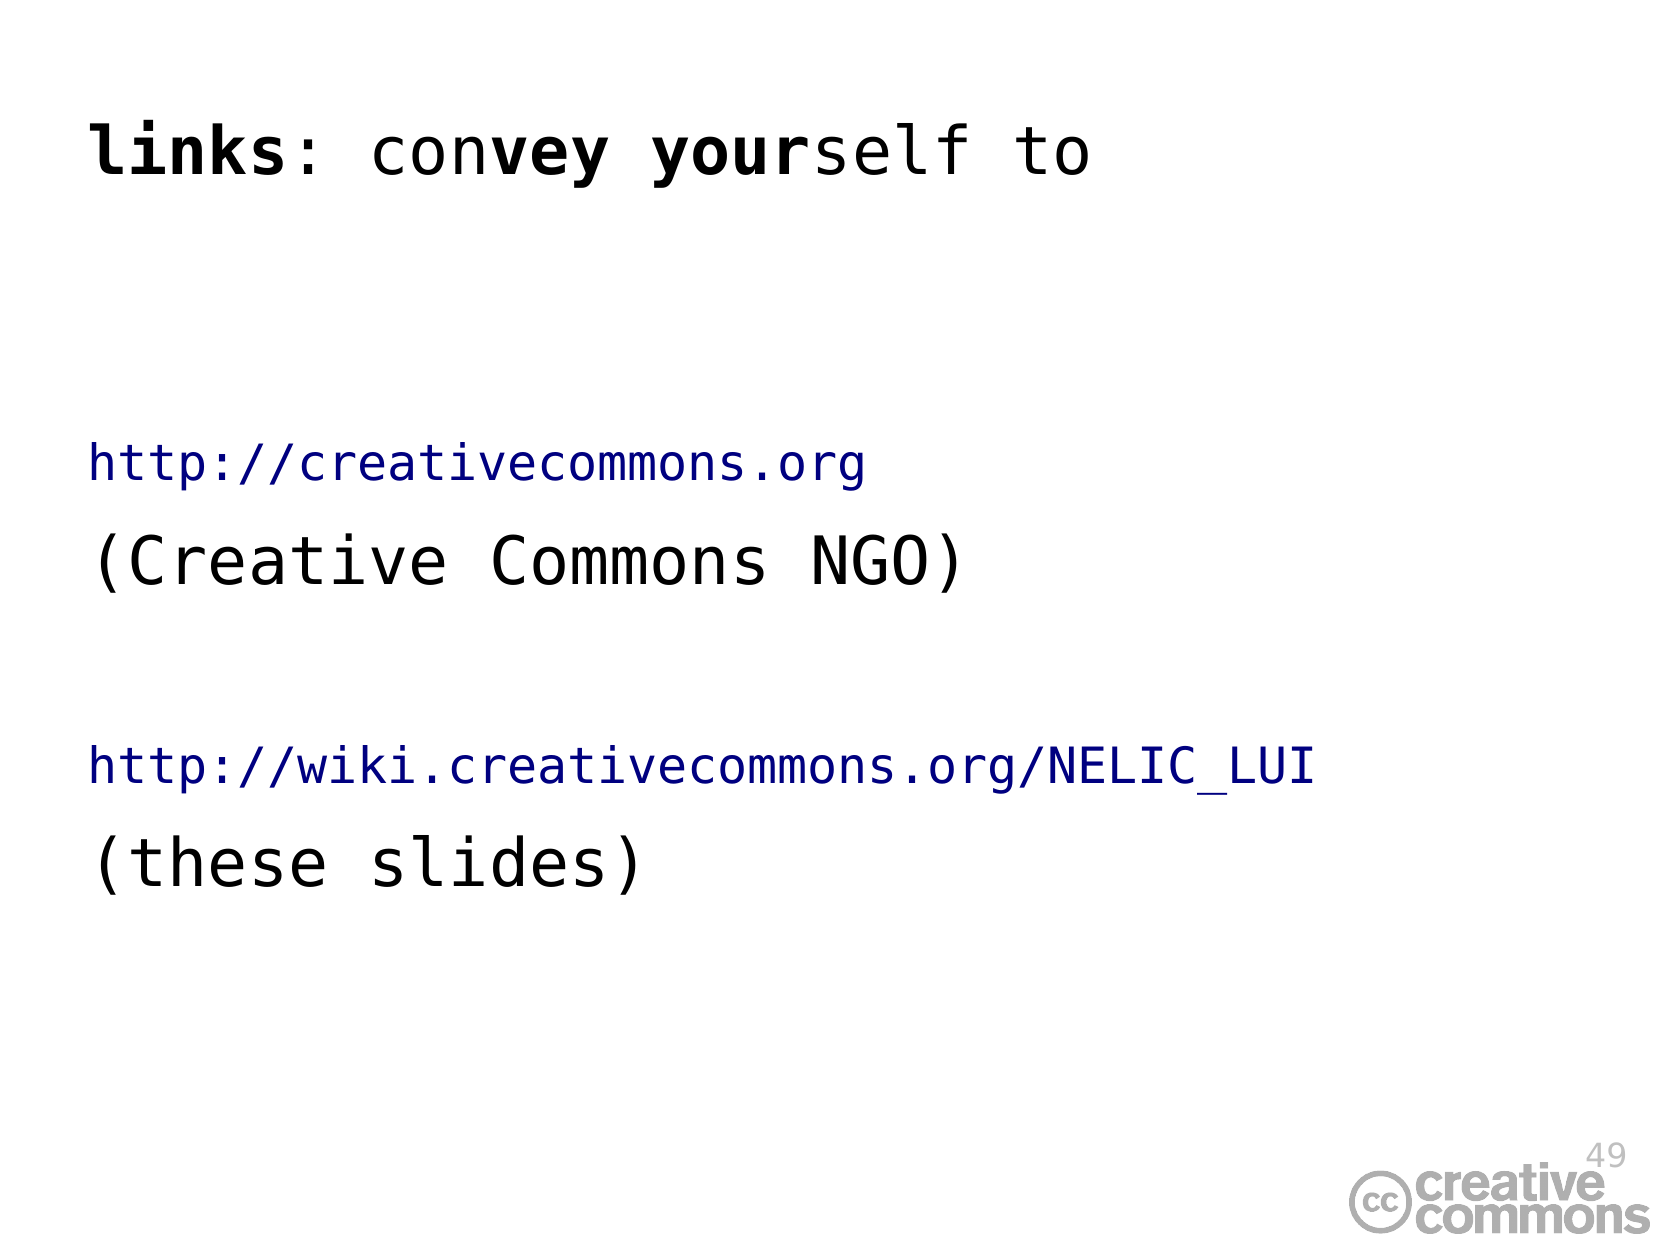

# links: convey yourself to
http://creativecommons.org
(Creative Commons NGO)
http://wiki.creativecommons.org/NELIC_LUI
(these slides)